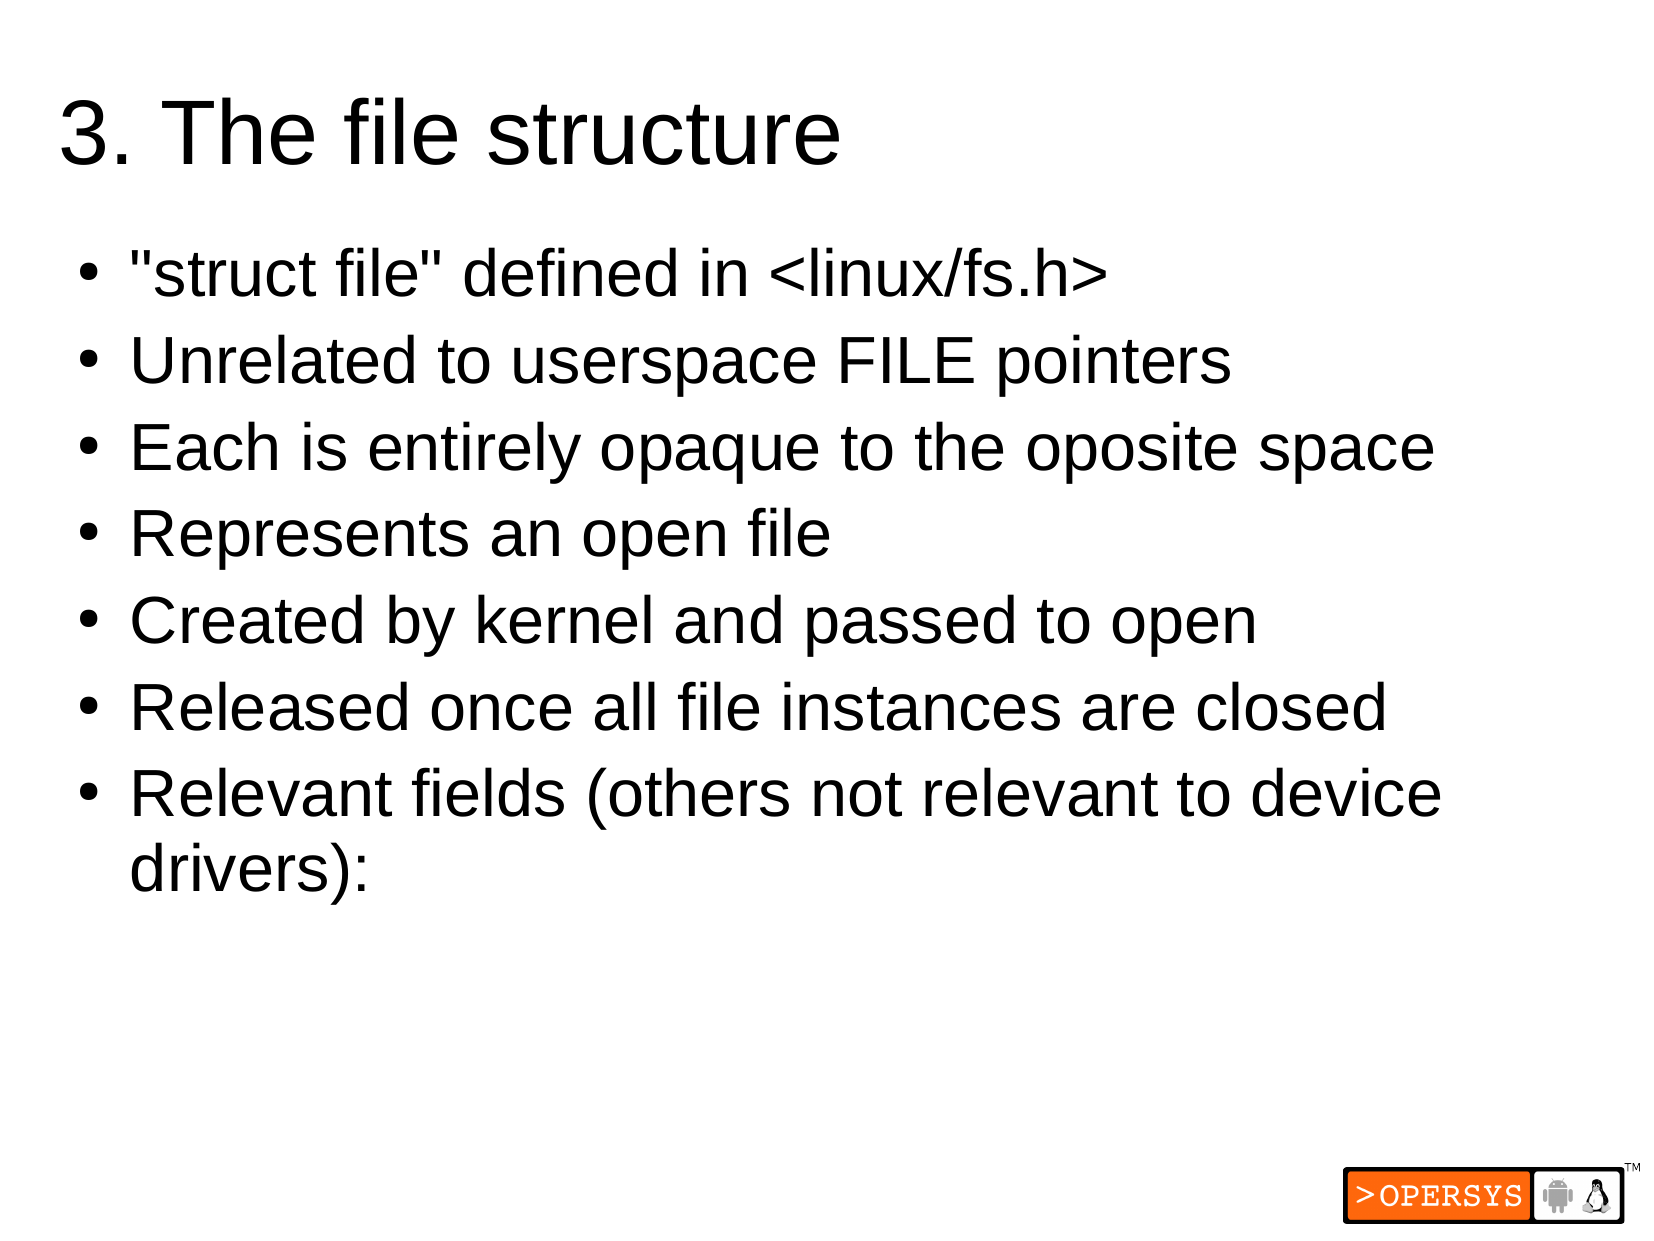

# 3. The file structure
"struct file" defined in <linux/fs.h>
Unrelated to userspace FILE pointers
Each is entirely opaque to the oposite space
Represents an open file
Created by kernel and passed to open
Released once all file instances are closed
Relevant fields (others not relevant to device drivers):